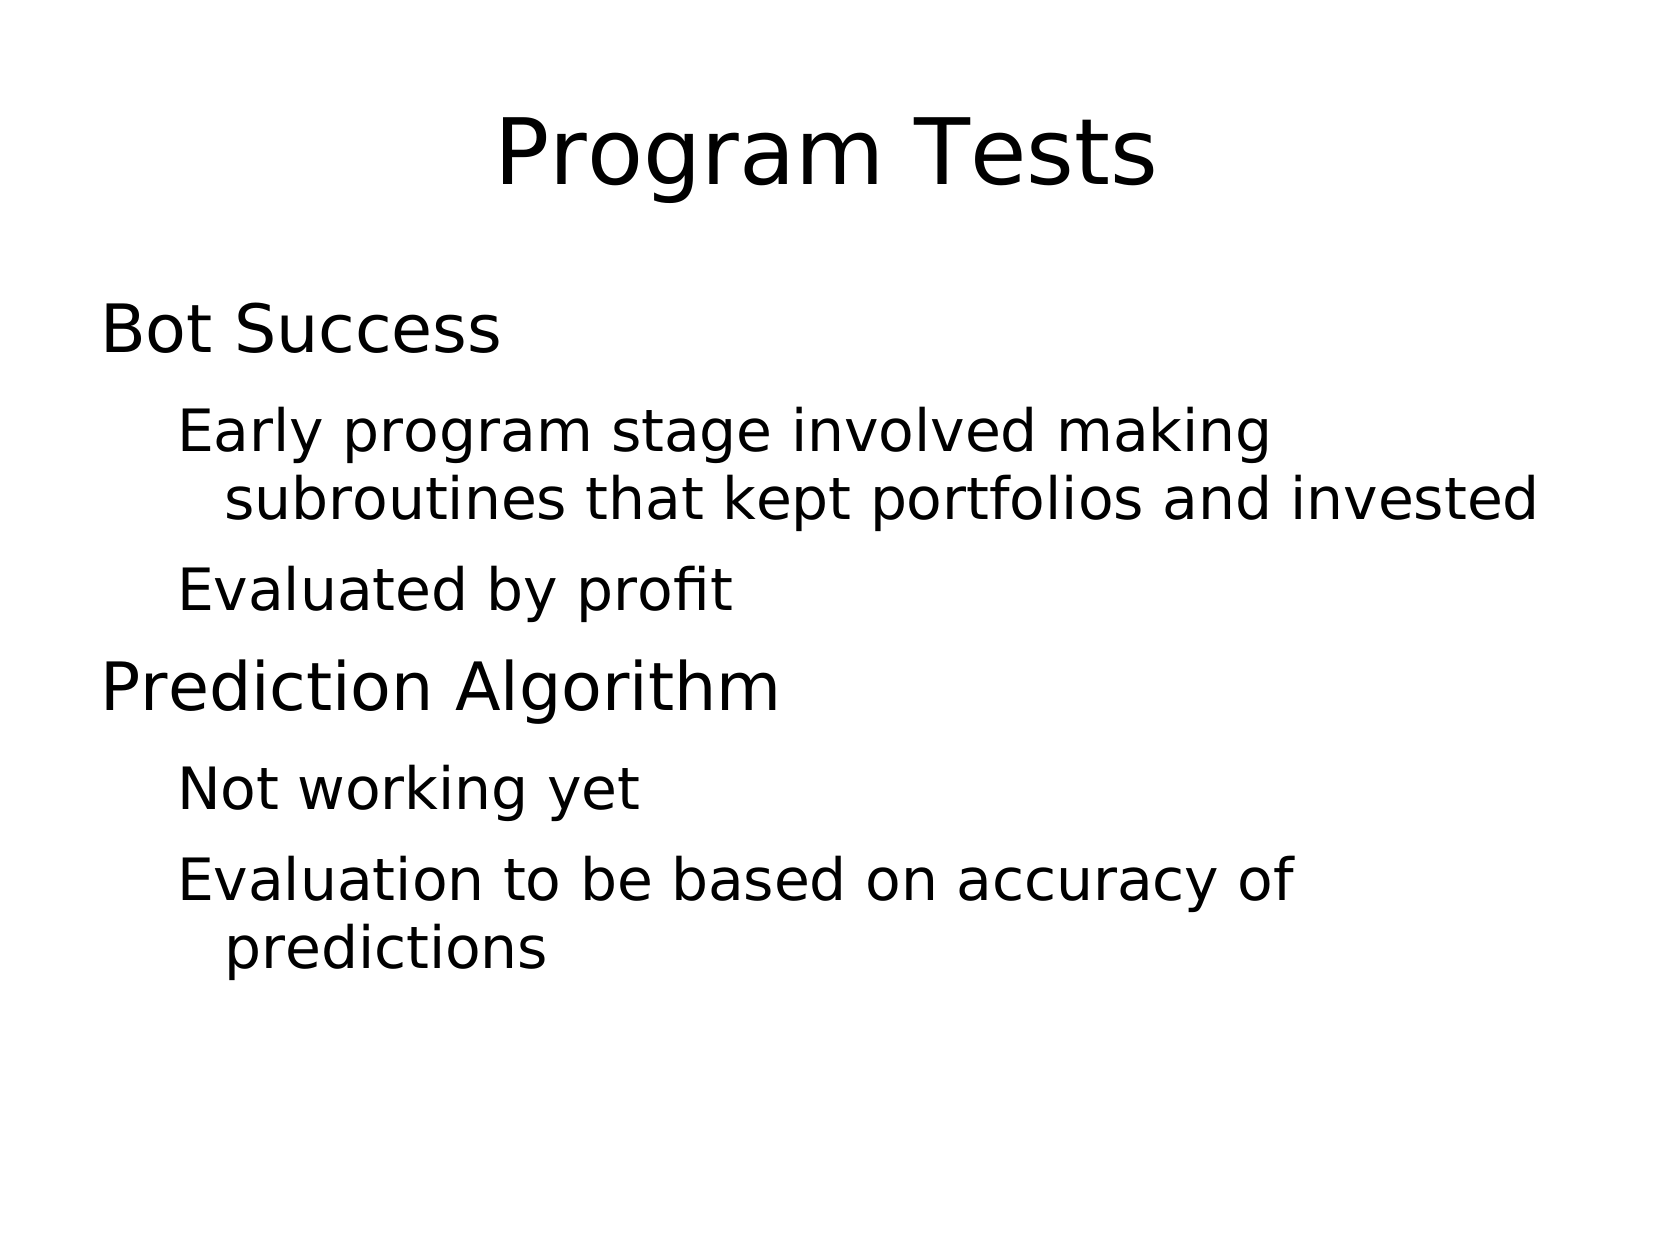

# Program Tests
Bot Success
Early program stage involved making subroutines that kept portfolios and invested
Evaluated by profit
Prediction Algorithm
Not working yet
Evaluation to be based on accuracy of predictions